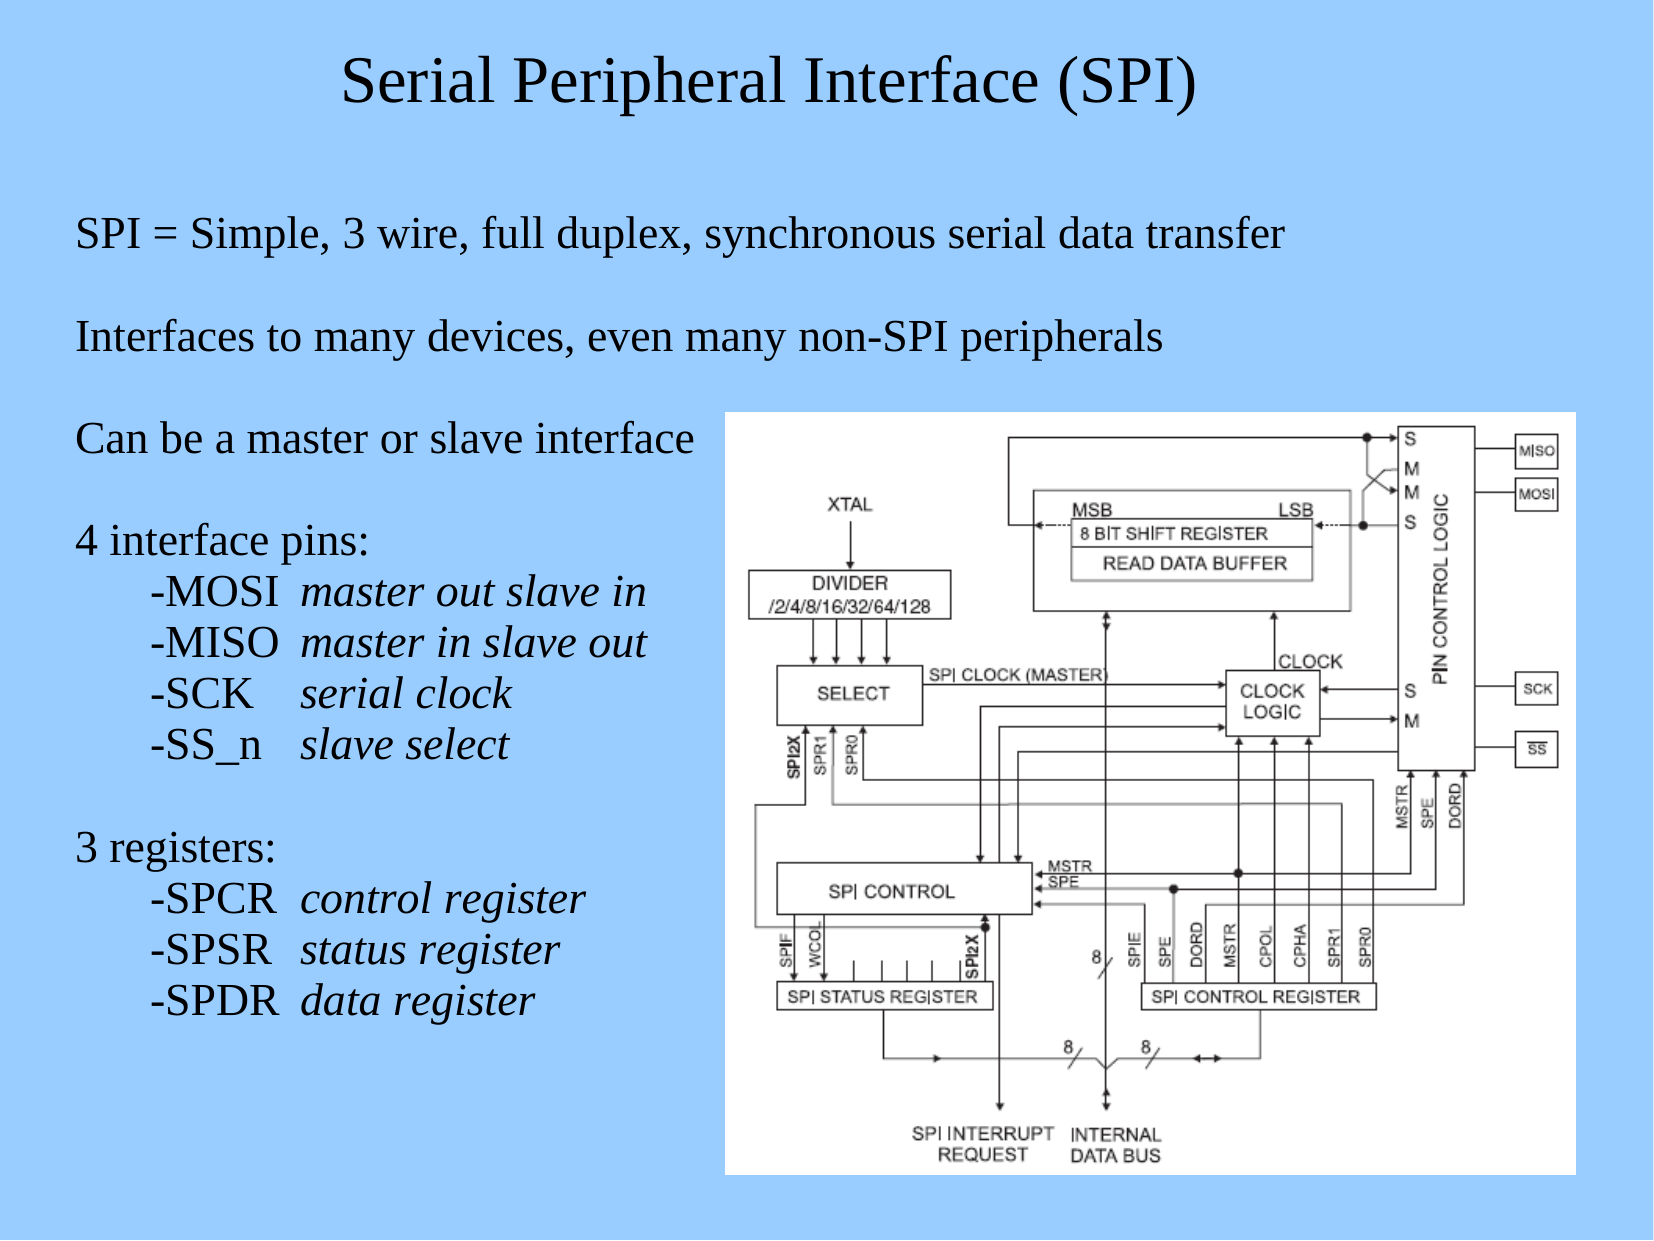

Serial Peripheral Interface (SPI)
SPI = Simple, 3 wire, full duplex, synchronous serial data transfer
Interfaces to many devices, even many non-SPI peripherals
Can be a master or slave interface
4 interface pins:
	-MOSI 	master out slave in
	-MISO 	master in slave out
	-SCK 	serial clock
	-SS_n 	slave select
3 registers:
	-SPCR 	control register
	-SPSR 	status register
	-SPDR 	data register